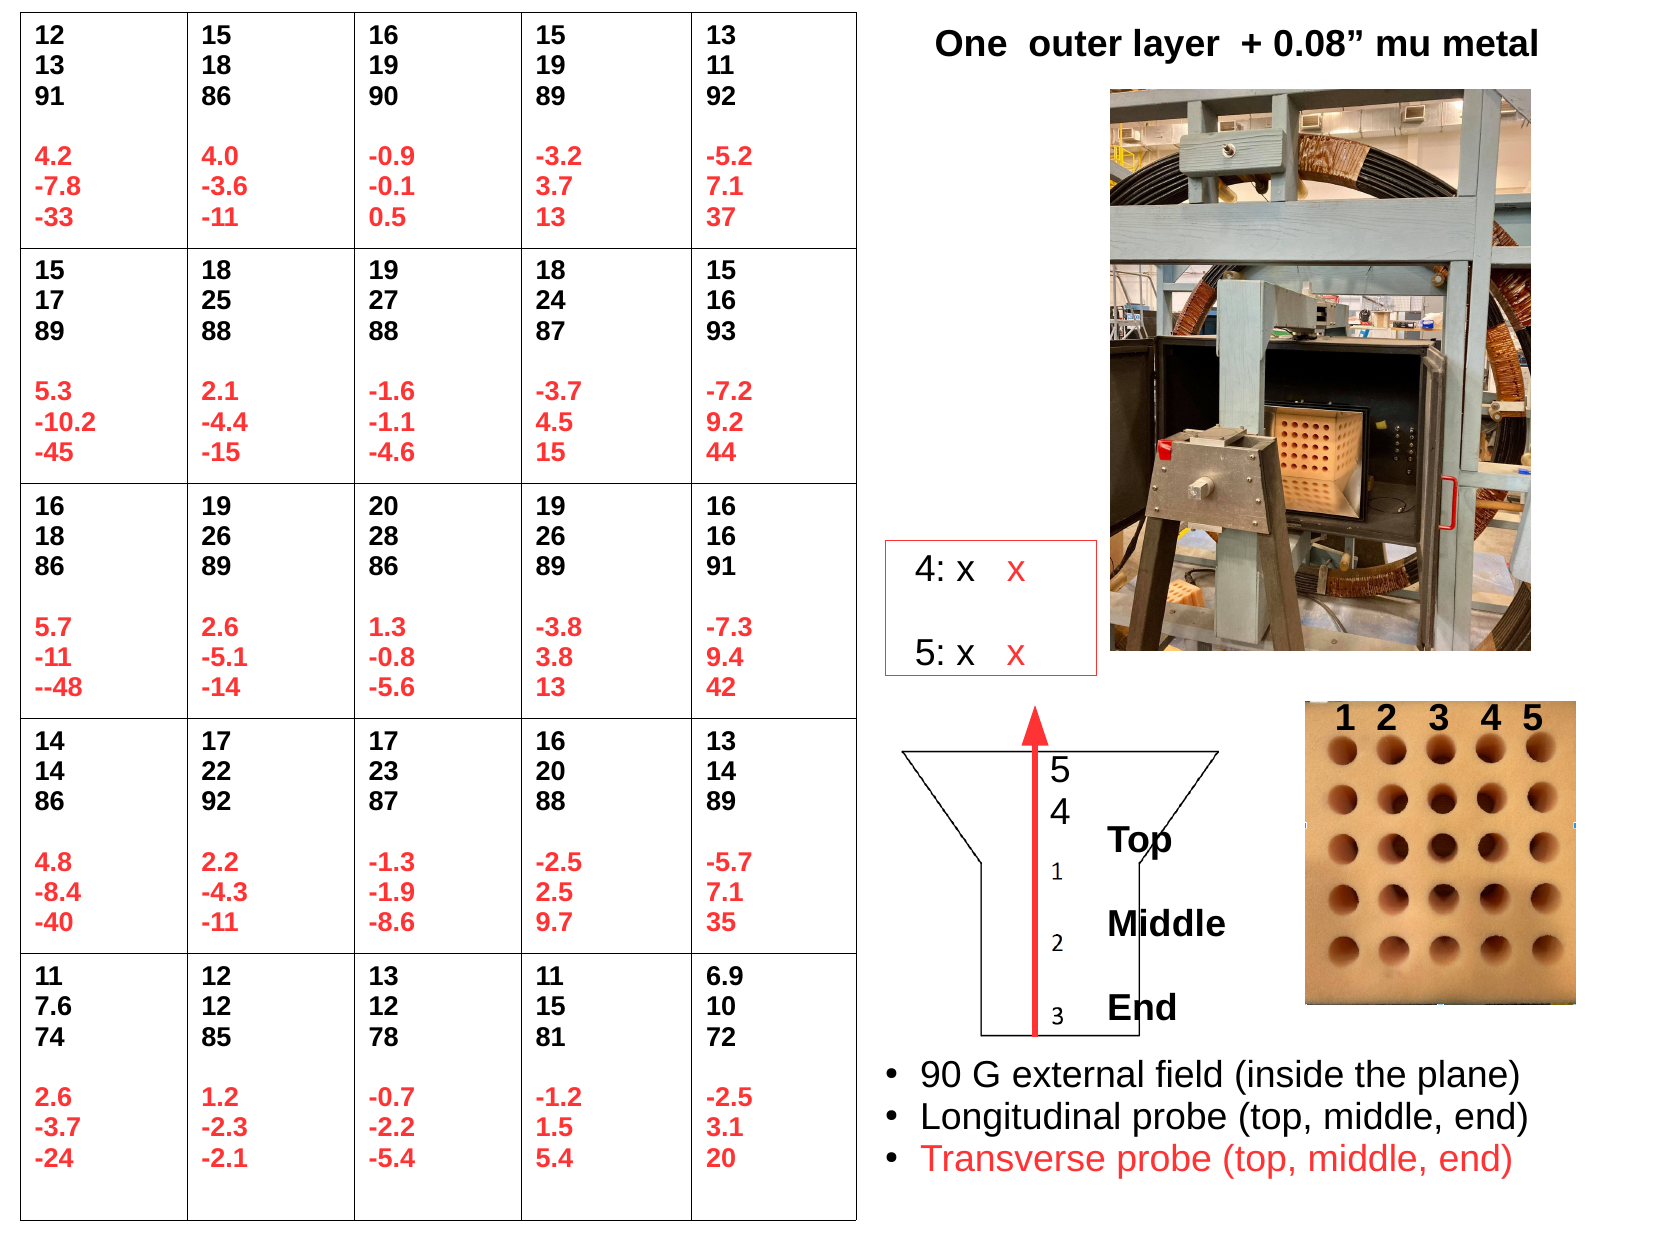

| 12 13 91 4.2 -7.8 -33 | 15 18 86 4.0 -3.6 -11 | 16 19 90 -0.9 -0.1 0.5 | 15 19 89 -3.2 3.7 13 | 13 11 92 -5.2 7.1 37 |
| --- | --- | --- | --- | --- |
| 15 17 89 5.3 -10.2 -45 | 18 25 88 2.1 -4.4 -15 | 19 27 88 -1.6 -1.1 -4.6 | 18 24 87 -3.7 4.5 15 | 15 16 93 -7.2 9.2 44 |
| 16 18 86 5.7 -11 --48 | 19 26 89 2.6 -5.1 -14 | 20 28 86 1.3 -0.8 -5.6 | 19 26 89 -3.8 3.8 13 | 16 16 91 -7.3 9.4 42 |
| 14 14 86 4.8 -8.4 -40 | 17 22 92 2.2 -4.3 -11 | 17 23 87 -1.3 -1.9 -8.6 | 16 20 88 -2.5 2.5 9.7 | 13 14 89 -5.7 7.1 35 |
| 11 7.6 74 2.6 -3.7 -24 | 12 12 85 1.2 -2.3 -2.1 | 13 12 78 -0.7 -2.2 -5.4 | 11 15 81 -1.2 1.5 5.4 | 6.9 10 72 -2.5 3.1 20 |
One outer layer + 0.08” mu metal
4: x x
5: x x
1 2 3 4 5
Top
Middle
End
5
4
90 G external field (inside the plane)
Longitudinal probe (top, middle, end)
Transverse probe (top, middle, end)